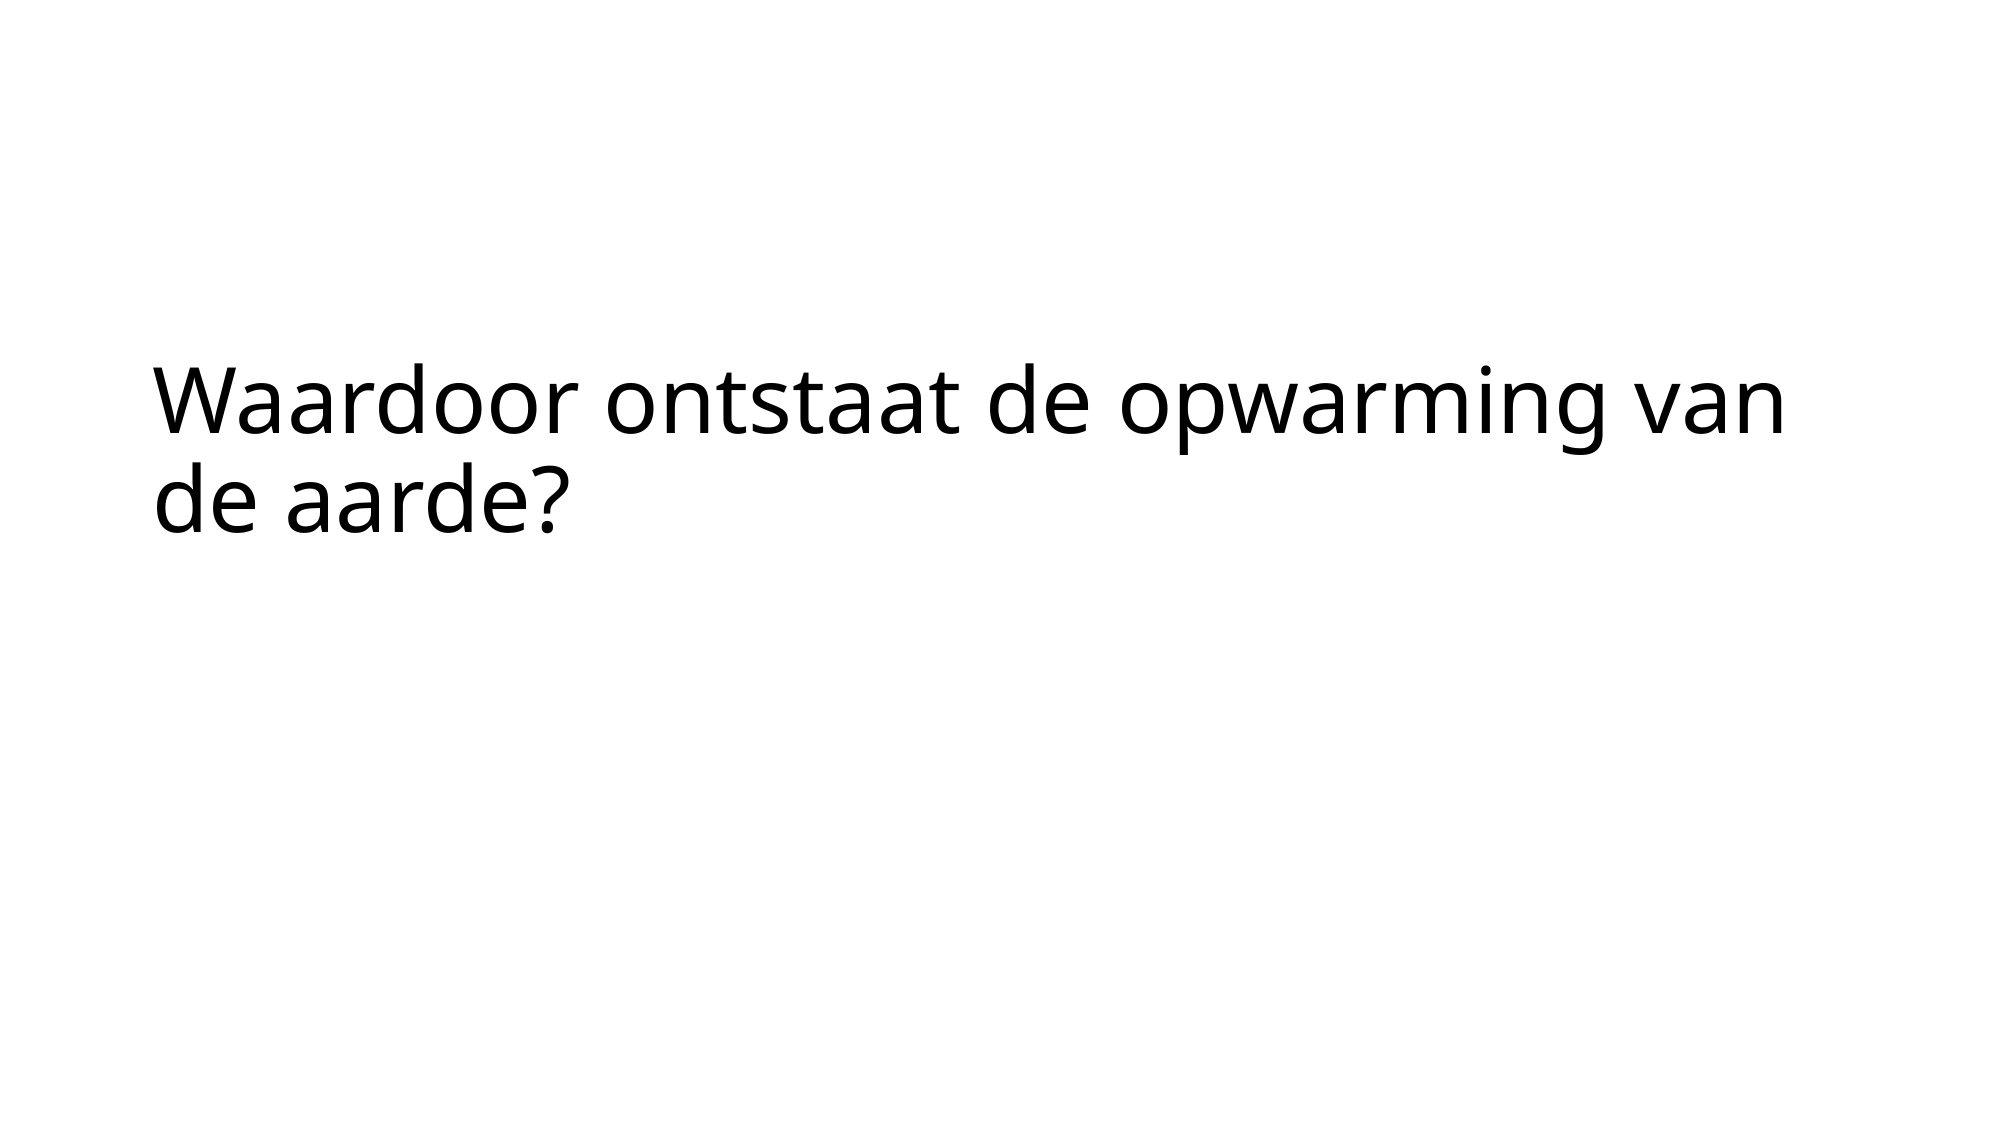

# Waardoor ontstaat de opwarming van de aarde?